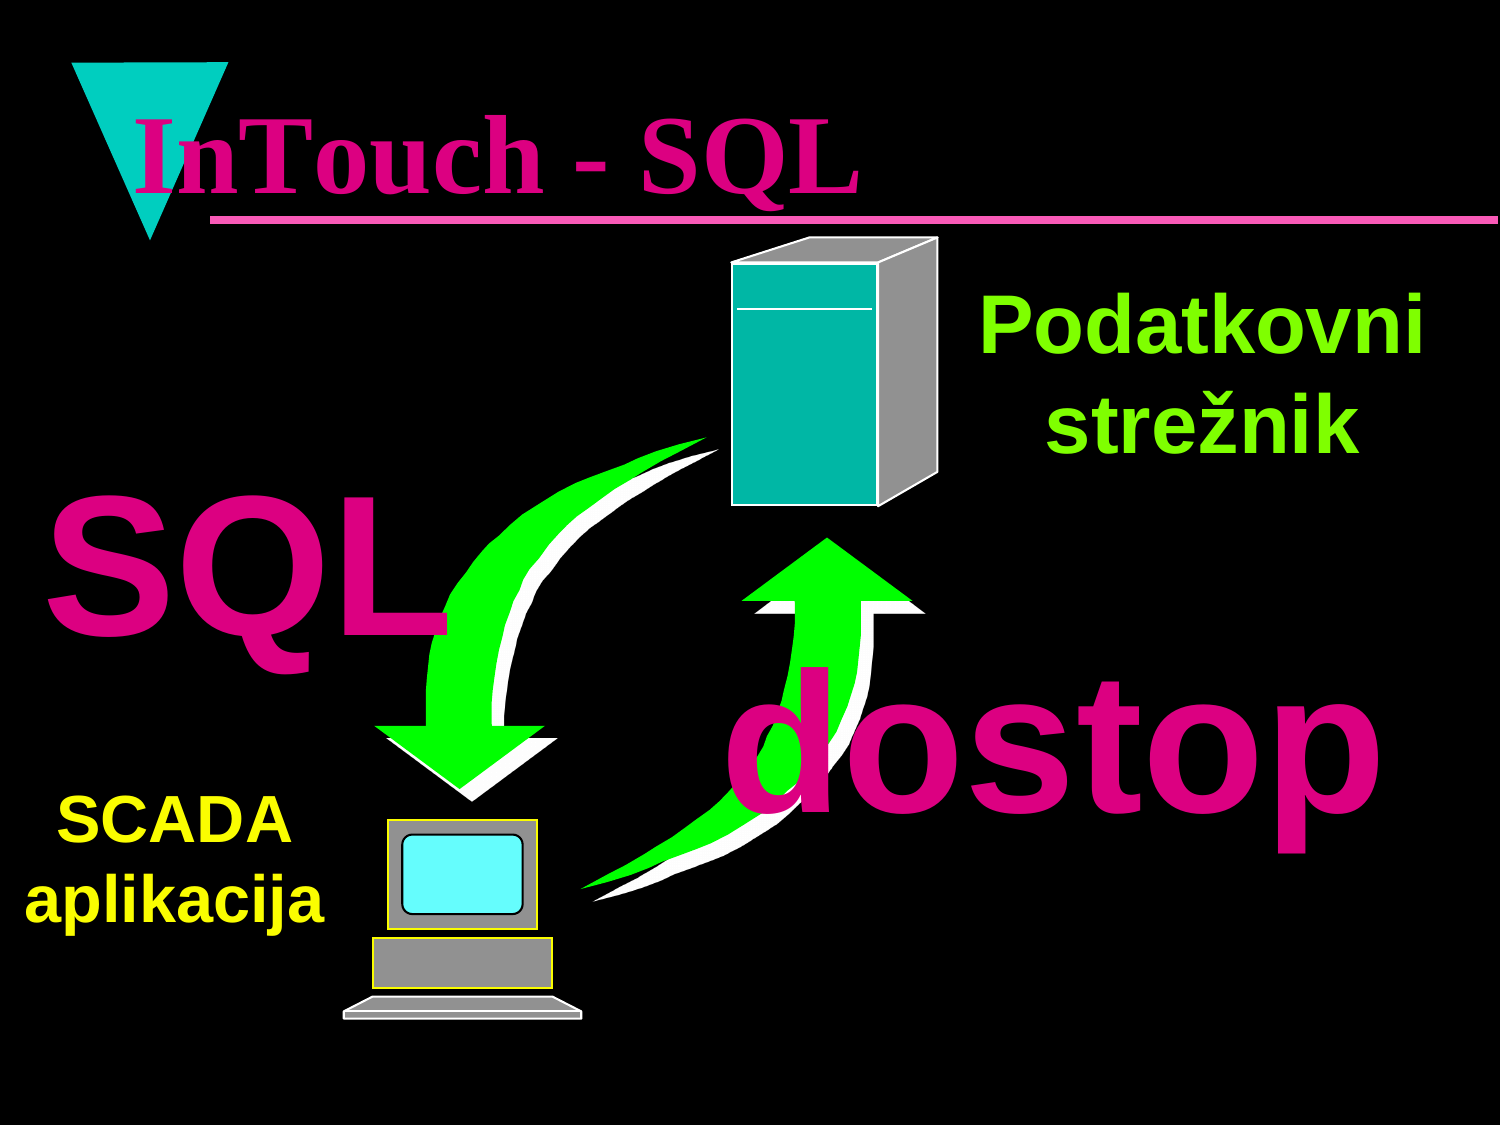

# InTouch - SQL
Podatkovni
strežnik
SQL
dostop
SCADA
aplikacija
39